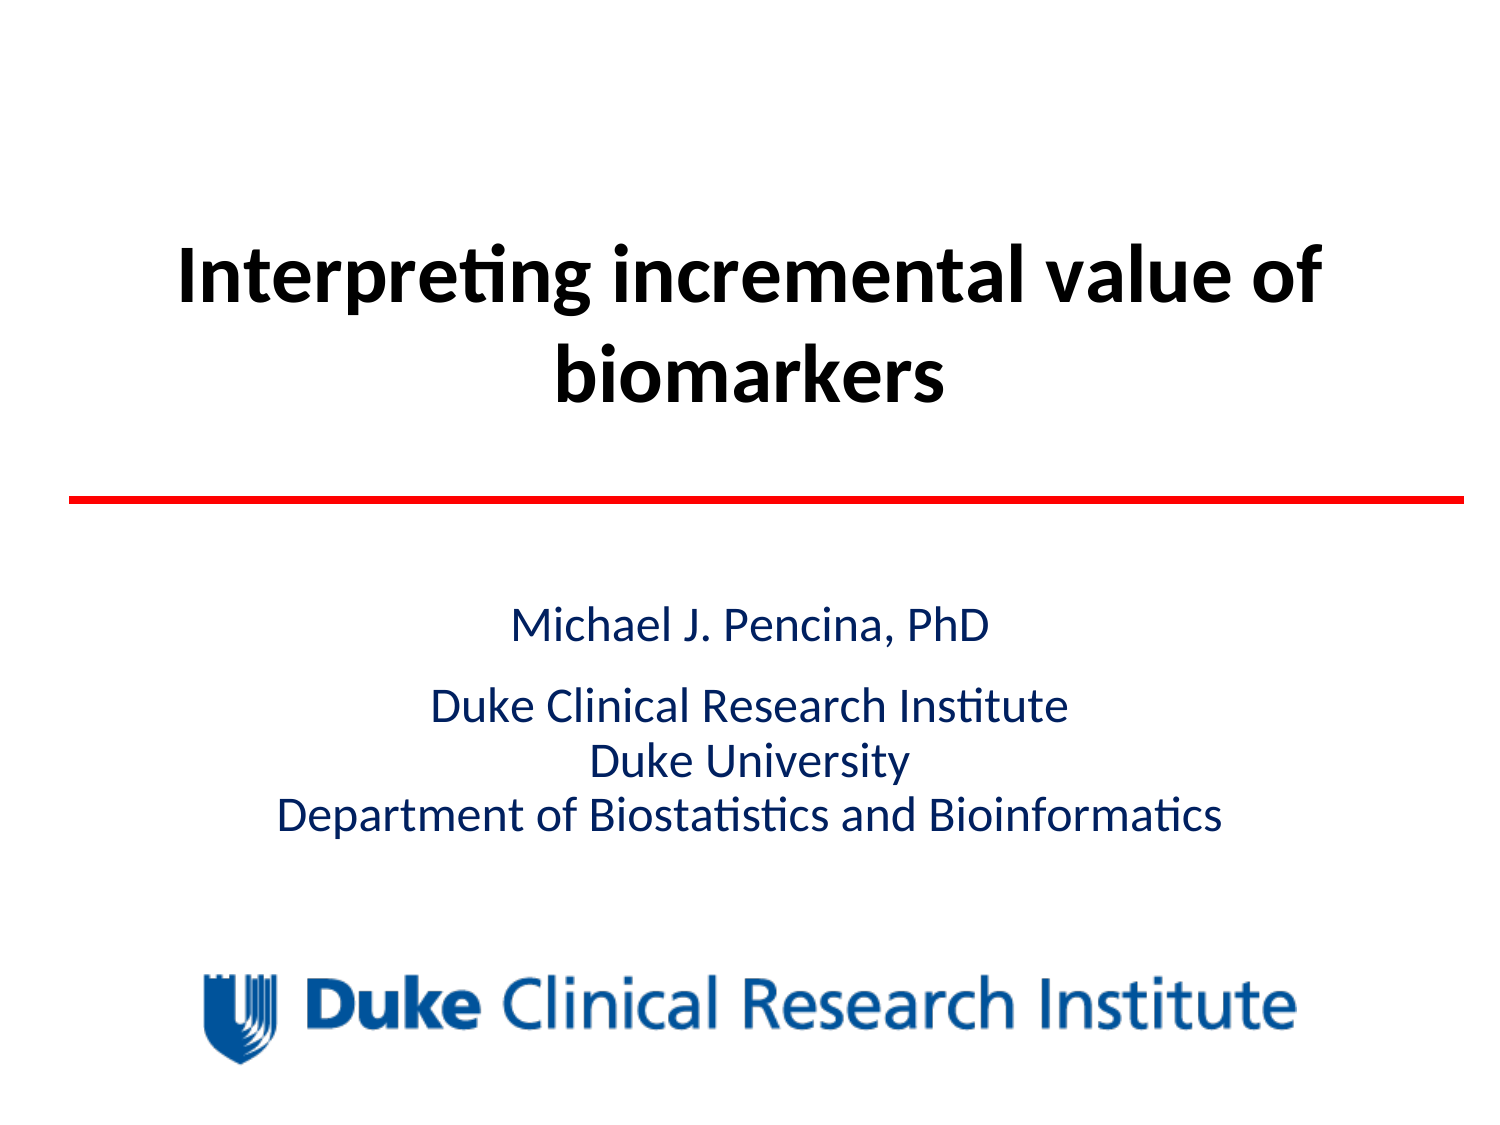

# Interpreting incremental value of biomarkers
Michael J. Pencina, PhD
Duke Clinical Research Institute
Duke University
Department of Biostatistics and Bioinformatics